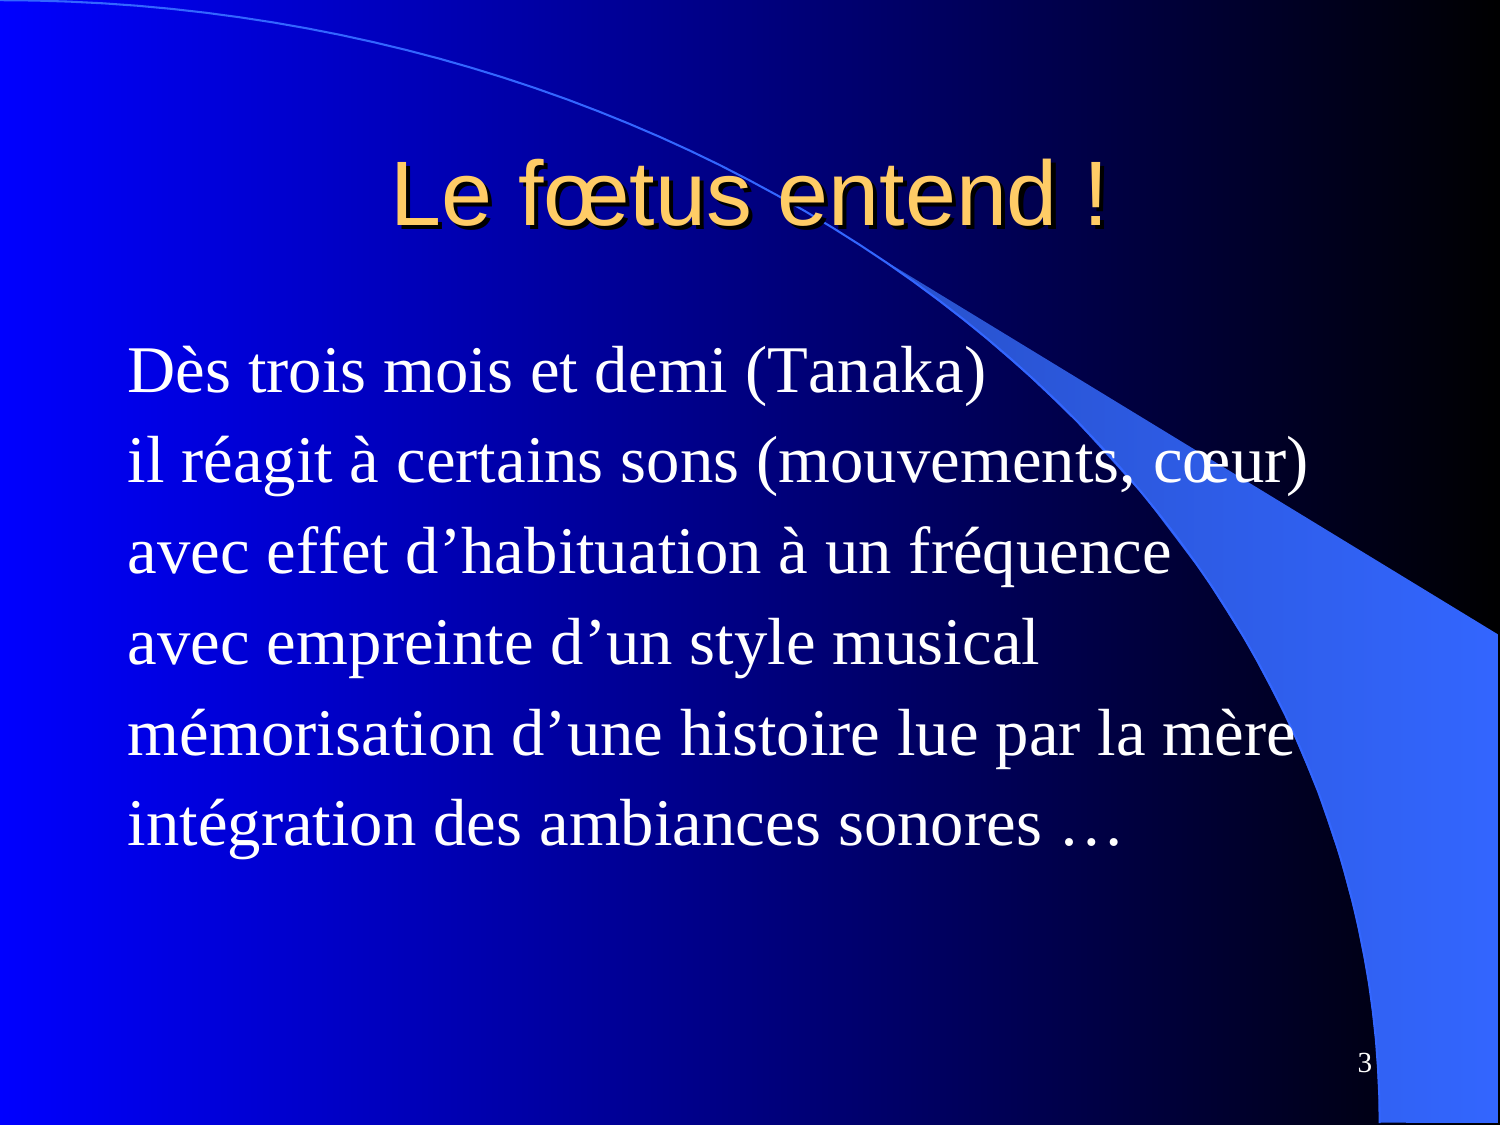

# Le fœtus entend !
Dès trois mois et demi (Tanaka)
il réagit à certains sons (mouvements, cœur)
avec effet d’habituation à un fréquence
avec empreinte d’un style musical
mémorisation d’une histoire lue par la mère
intégration des ambiances sonores …
3